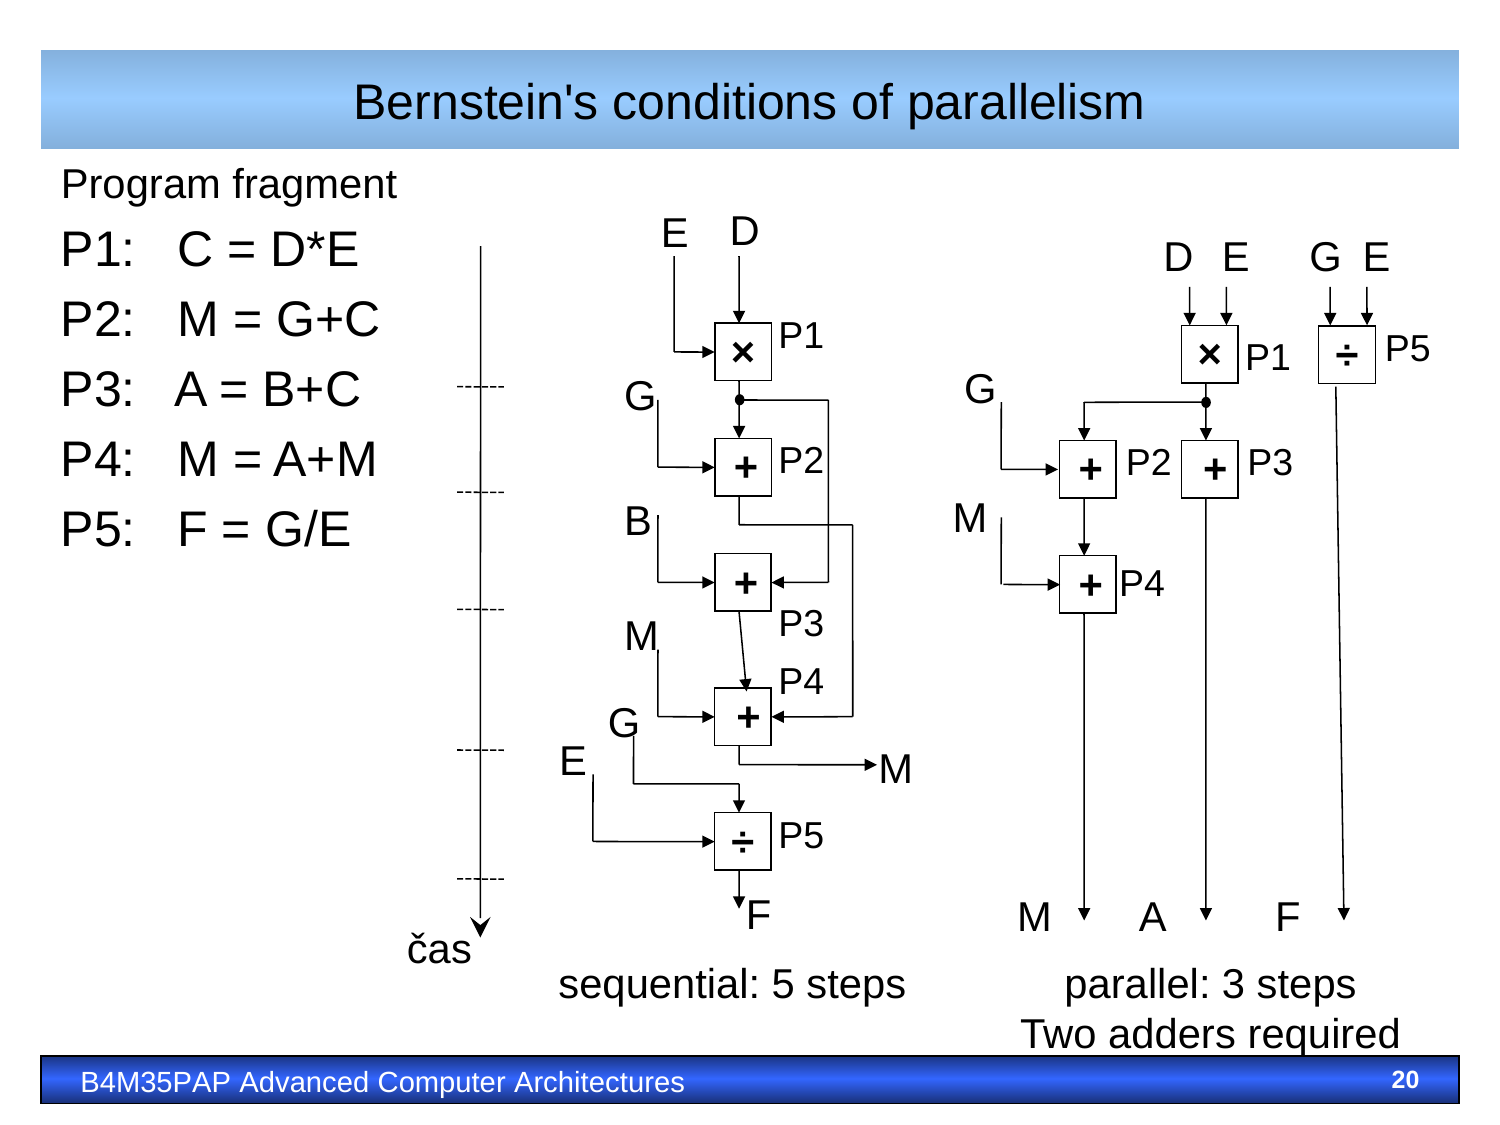

# Bernstein's conditions of parallelism
Program fragment
P1: C = D*E
P2: M = G+C
P3: A = B+C
P4: M = A+M
P5: F = G/E
D
E
P1
×
G
P2
 +
B
 +
P3
M
P4
G
 +
E
M
P5
÷
F
D
E
G
E
 P5
×
P1
÷
G
 P2
 P3
 +
 +
M
P4
 +
M
A
F
čas
sequential: 5 steps
parallel: 3 steps
Two adders required